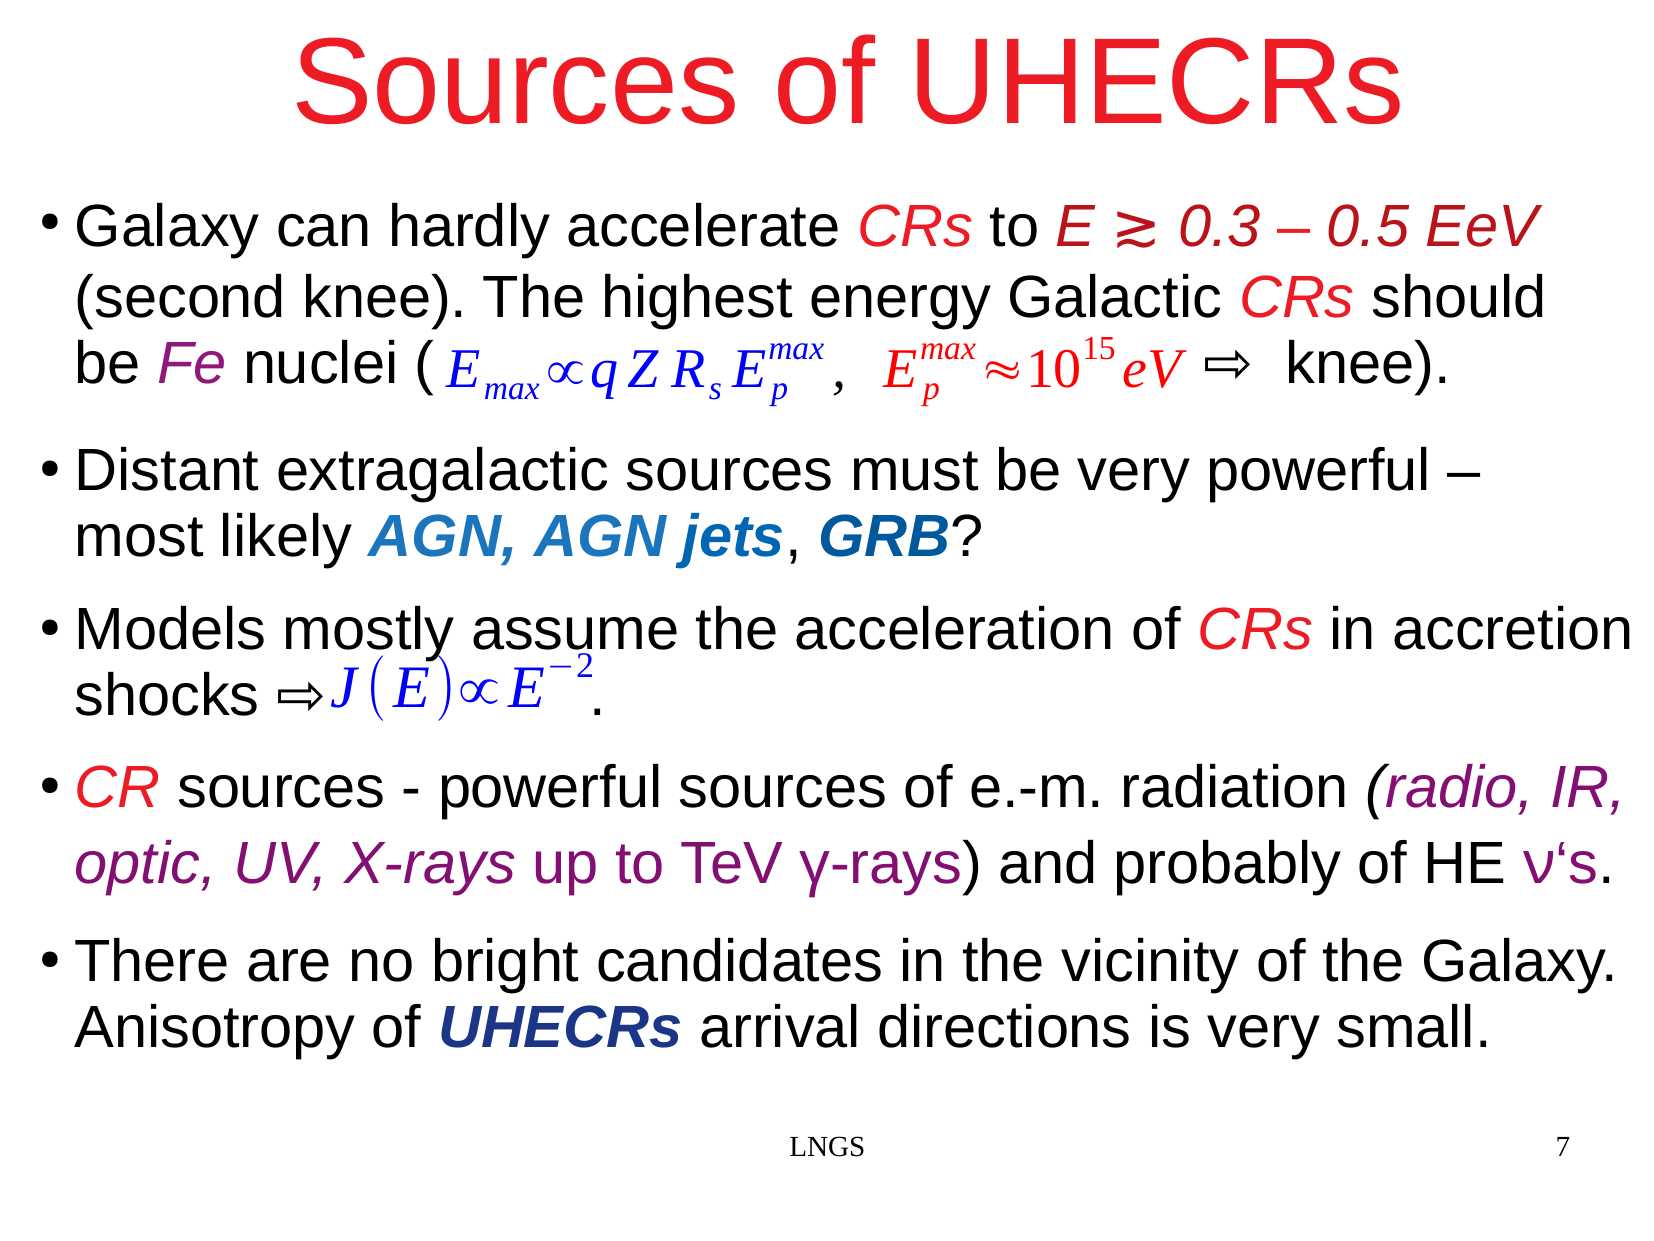

Sources of UHECRs
# Galaxy can hardly accelerate CRs to E ≳ 0.3 – 0.5 EeV (second knee). The highest energy Galactic CRs should be Fe nuclei ( ⇨ knee).
Distant extragalactic sources must be very powerful –
most likely AGN, AGN jets, GRB?
Models mostly assume the acceleration of CRs in accretion shocks ⇨ .
CR sources - powerful sources of e.-m. radiation (radio, IR, optic, UV, X-rays up to TeV γ-rays) and probably of HE ν‘s.
There are no bright candidates in the vicinity of the Galaxy. Anisotropy of UHECRs arrival directions is very small.
LNGS
7